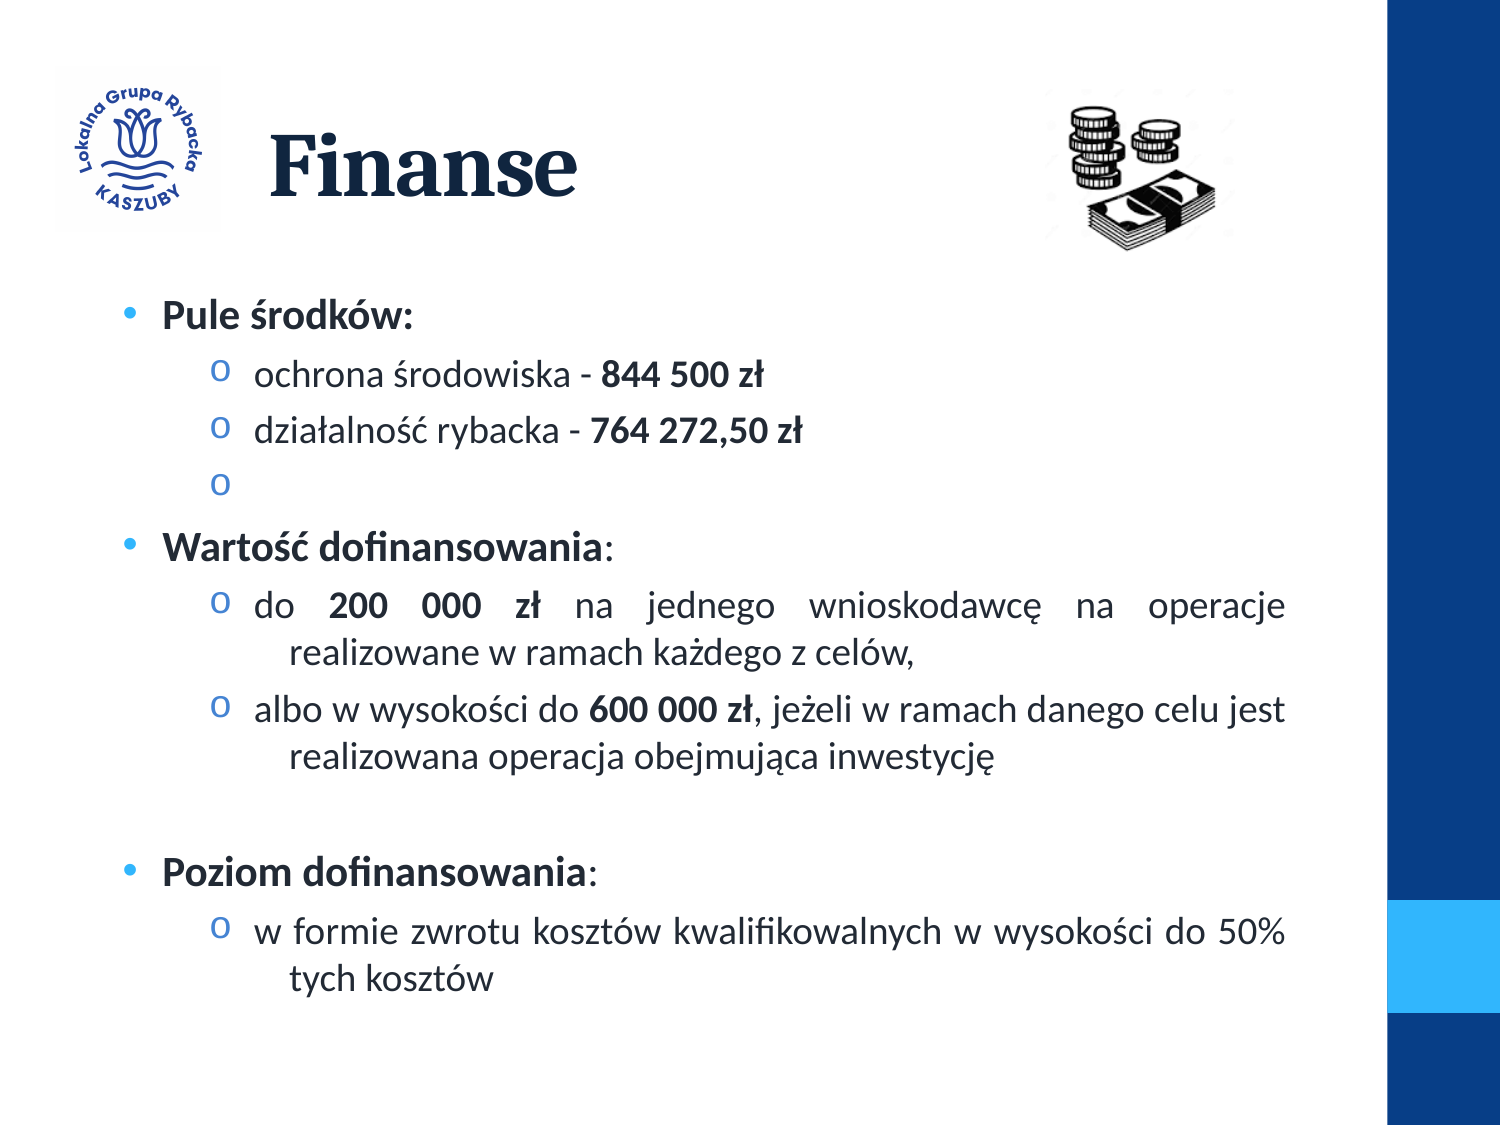

# Finanse
Pule środków:
ochrona środowiska - 844 500 zł
działalność rybacka - 764 272,50 zł
Wartość dofinansowania:
do 200 000 zł na jednego wnioskodawcę na operacje realizowane w ramach każdego z celów,
albo w wysokości do 600 000 zł, jeżeli w ramach danego celu jest realizowana operacja obejmująca inwestycję
Poziom dofinansowania:
w formie zwrotu kosztów kwalifikowalnych w wysokości do 50% tych kosztów